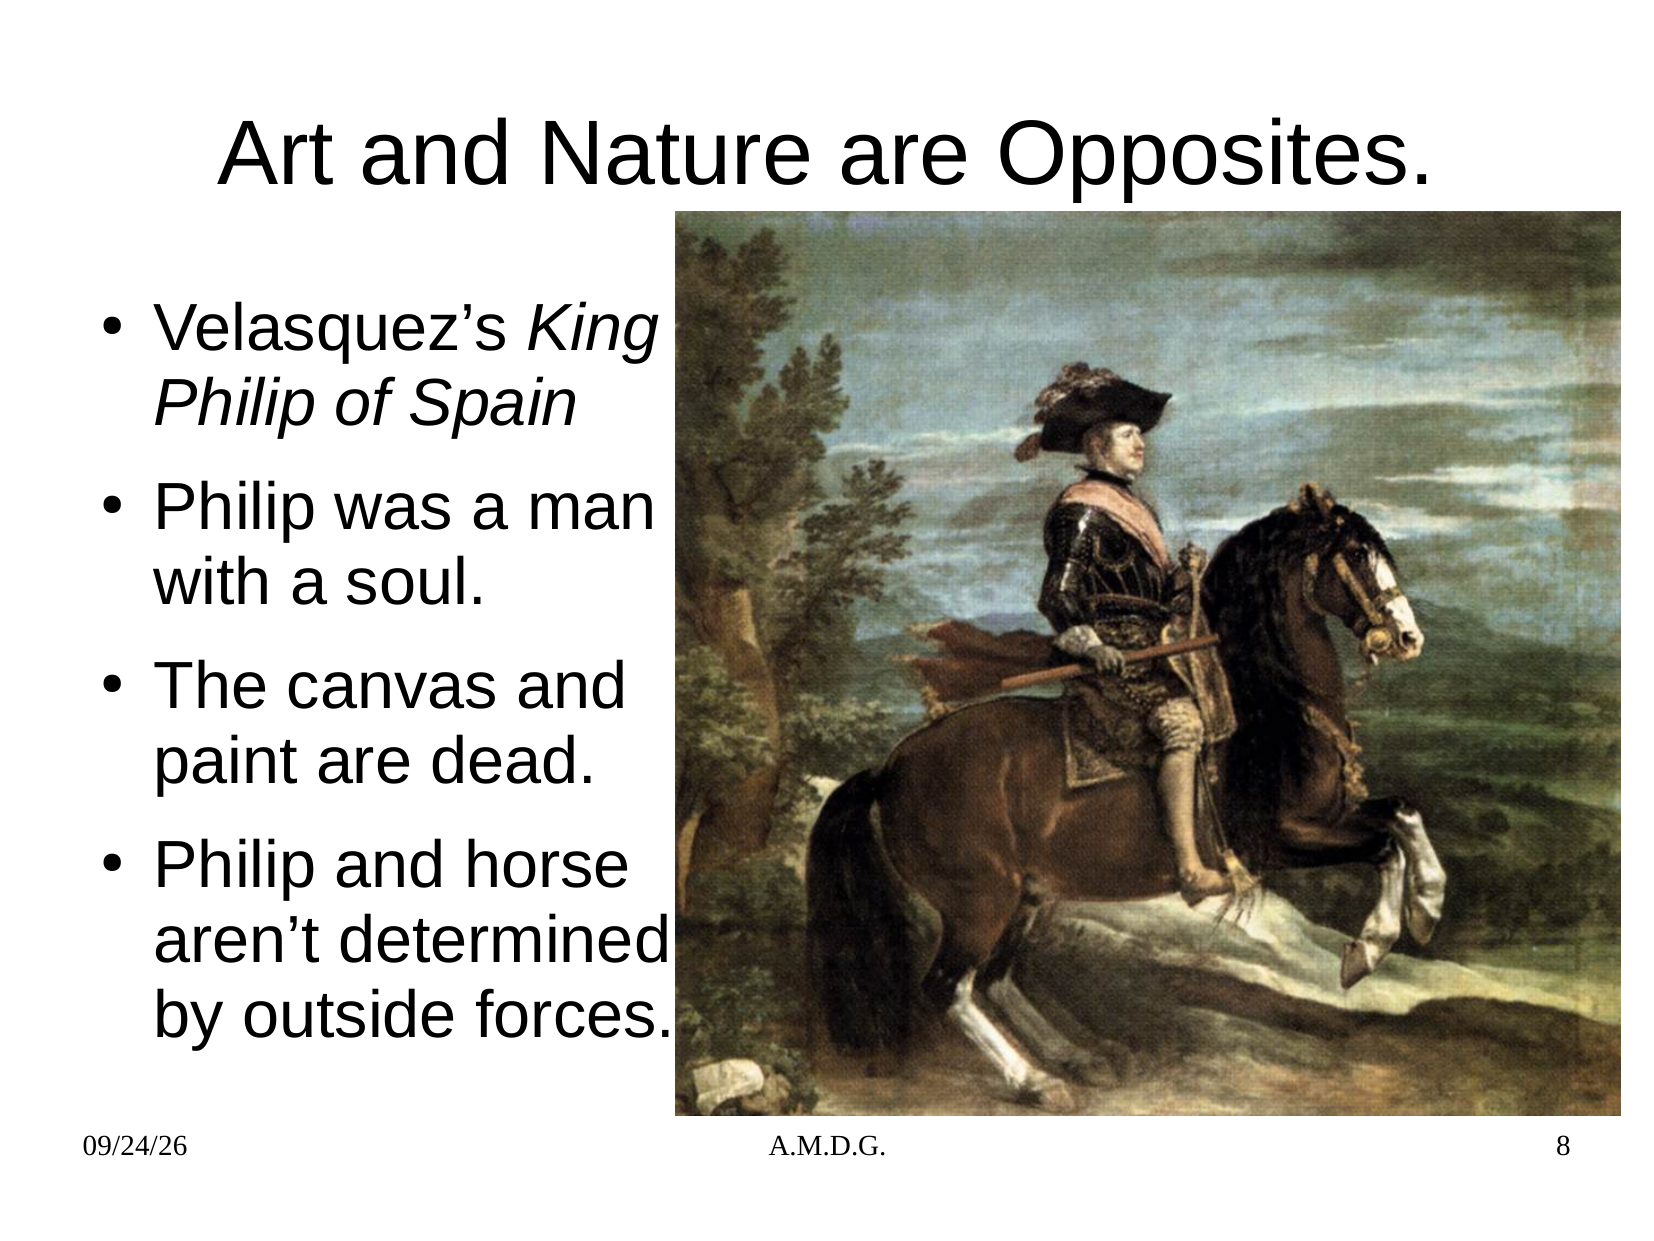

# Art and Nature are Opposites.
Velasquez’s King Philip of Spain
Philip was a man with a soul.
The canvas and paint are dead.
Philip and horse aren’t determined by outside forces.
A.M.D.G.
8